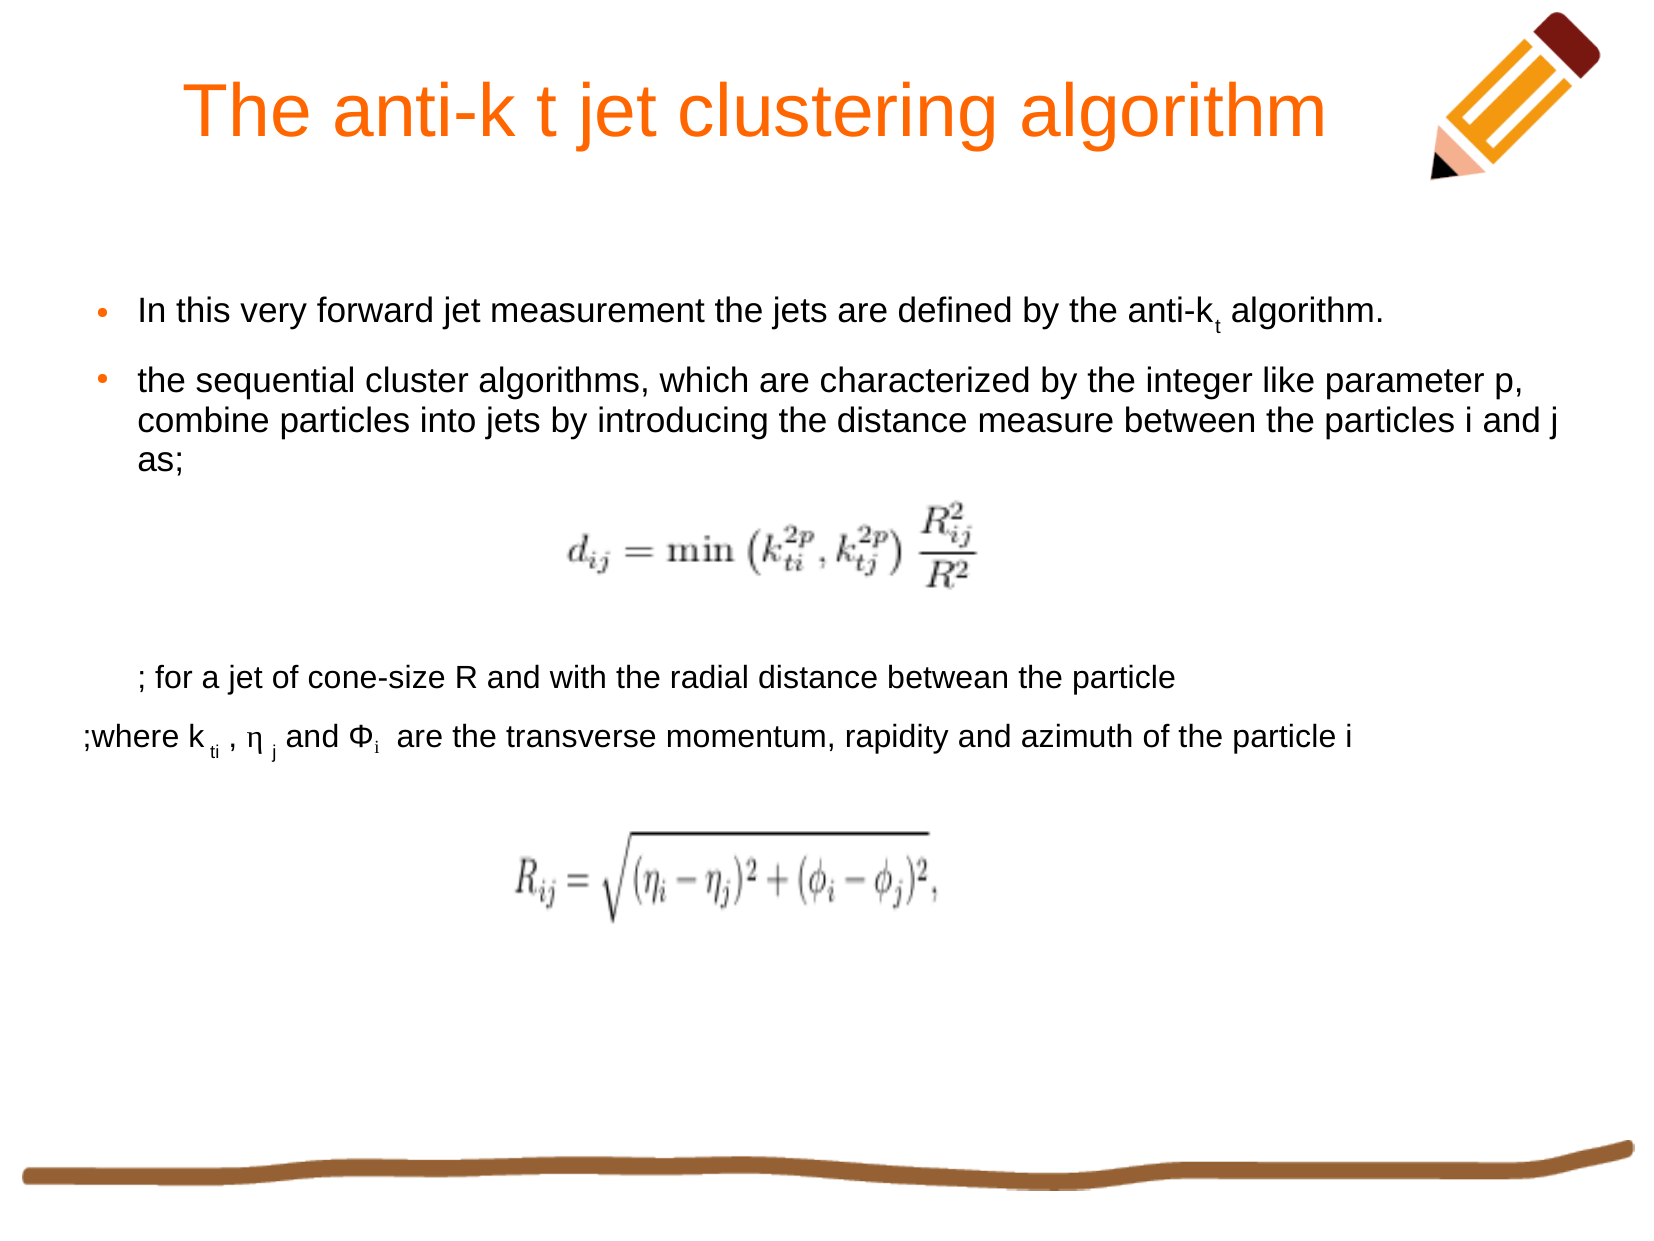

# The anti-k t jet clustering algorithm
In this very forward jet measurement the jets are defined by the anti-kt algorithm.
the sequential cluster algorithms, which are characterized by the integer like parameter p, combine particles into jets by introducing the distance measure between the particles i and j as;
; for a jet of cone-size R and with the radial distance betwean the particle
;where k ti , η j and Φi are the transverse momentum, rapidity and azimuth of the particle i